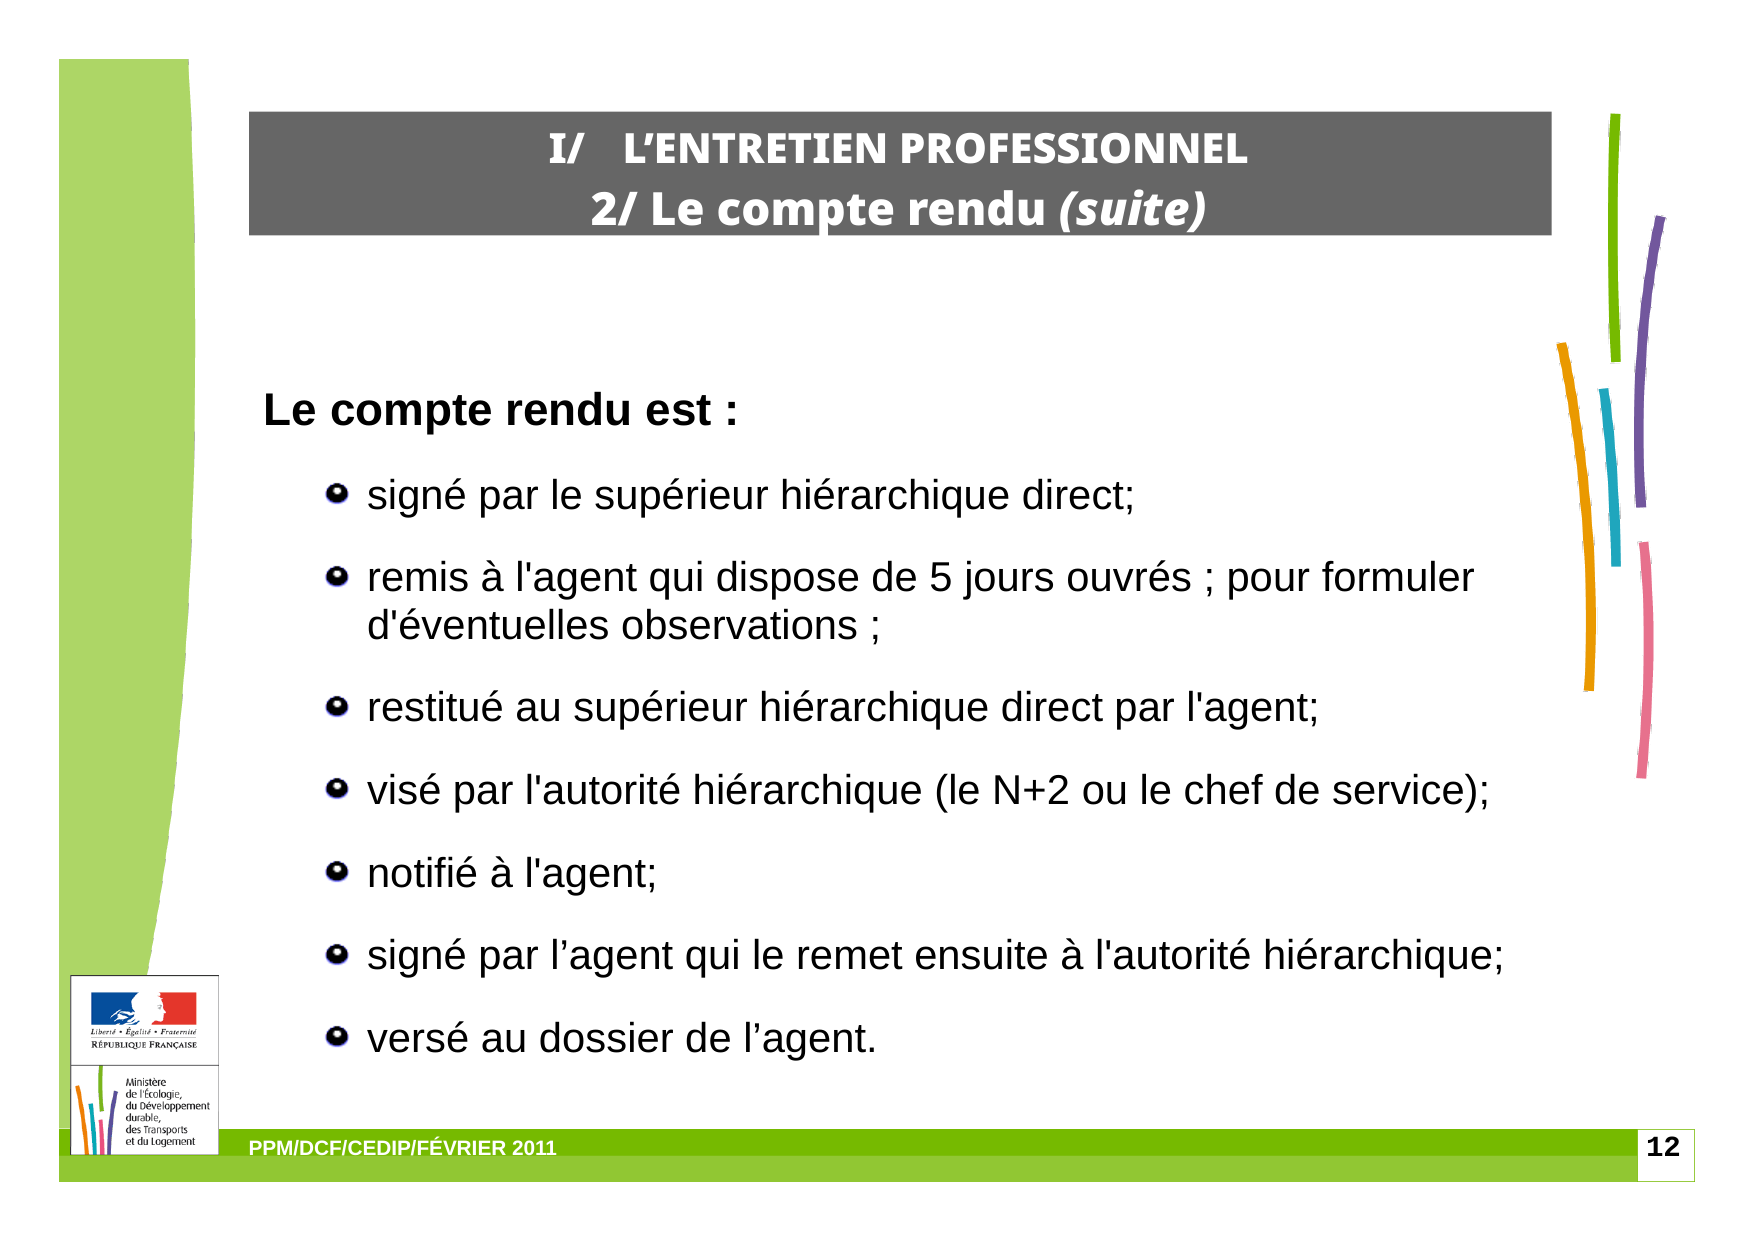

I/	L’ENTRETIEN PROFESSIONNEL
2/ Le compte rendu (suite)
Le compte rendu est :
signé par le supérieur hiérarchique direct;
remis à l'agent qui dispose de 5 jours ouvrés ; pour formuler d'éventuelles observations ;
restitué au supérieur hiérarchique direct par l'agent;
visé par l'autorité hiérarchique (le N+2 ou le chef de service);
notifié à l'agent;
signé par l’agent qui le remet ensuite à l'autorité hiérarchique;
versé au dossier de l’agent.
PPM/DCF/CEDIP/FÉVRIER 2011
12